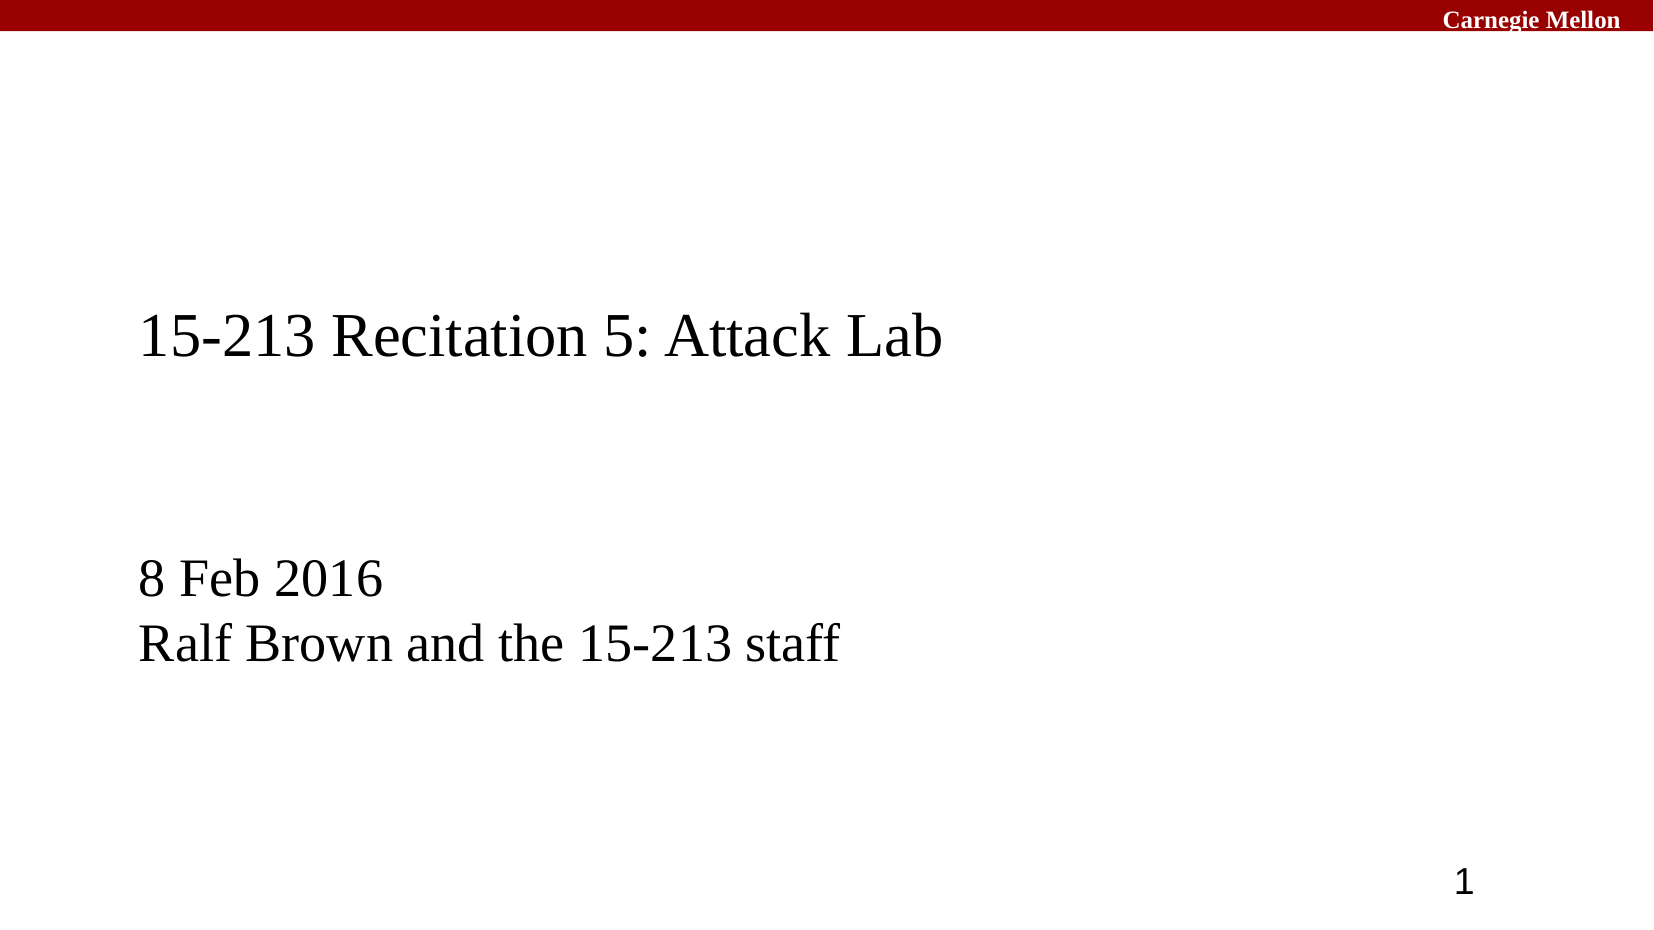

# 15-213 Recitation 5: Attack Lab
8 Feb 2016
Ralf Brown and the 15-213 staff